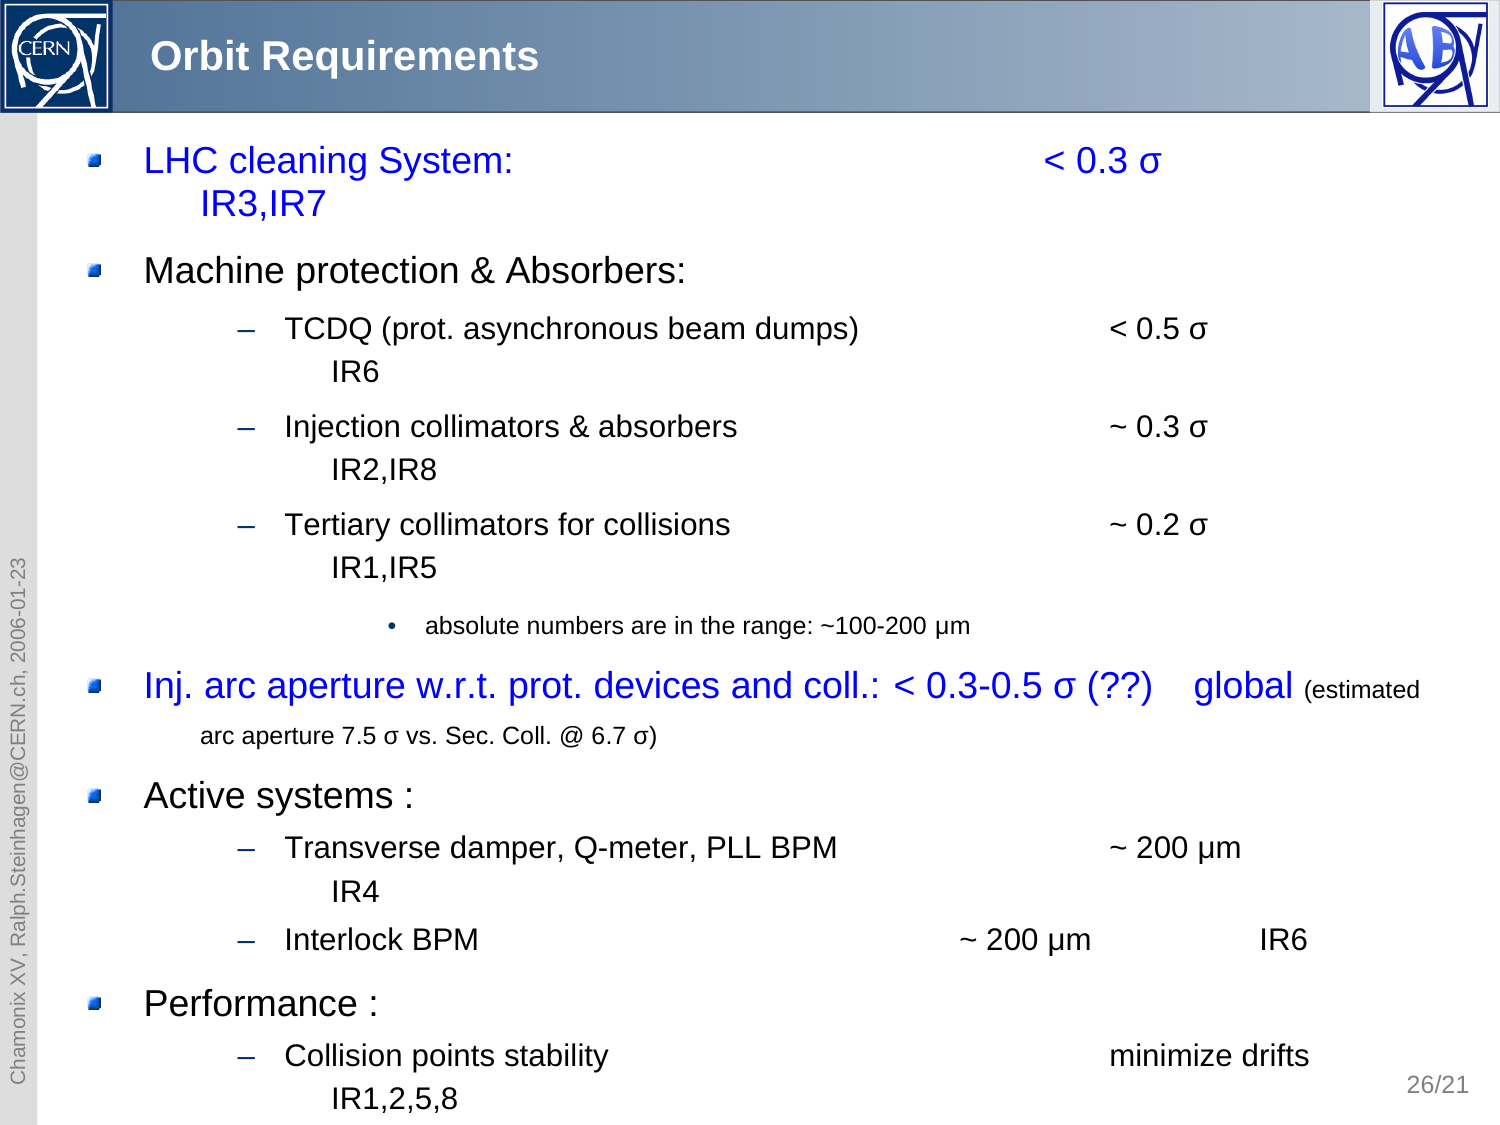

# Orbit Requirements
LHC cleaning System:				< 0.3 σ 		IR3,IR7
Machine protection & Absorbers:
TCDQ (prot. asynchronous beam dumps)		< 0.5 σ 		IR6
Injection collimators & absorbers		 	~ 0.3 σ		IR2,IR8
Tertiary collimators for collisions			~ 0.2 σ		IR1,IR5
absolute numbers are in the range: ~100-200 μm
Inj. arc aperture w.r.t. prot. devices and coll.:	< 0.3-0.5 σ (??)	global (estimated arc aperture 7.5 σ vs. Sec. Coll. @ 6.7 σ)
Active systems :
Transverse damper, Q-meter, PLL BPM		~ 200 μm		IR4
Interlock BPM				~ 200 μm		IR6
Performance :
Collision points stability				minimize drifts	IR1,2,5,8
TOTEM/ATLAS Roman Pots 			~ 10 μm		IR1,IR5
Reduce perturbations from feed-downs		~ 0.5 σ		global
Maintain beam on clean surface (e-cloud)		~ 1 σ ??		global
... requirements are similar → distinction between local/global less obvious!